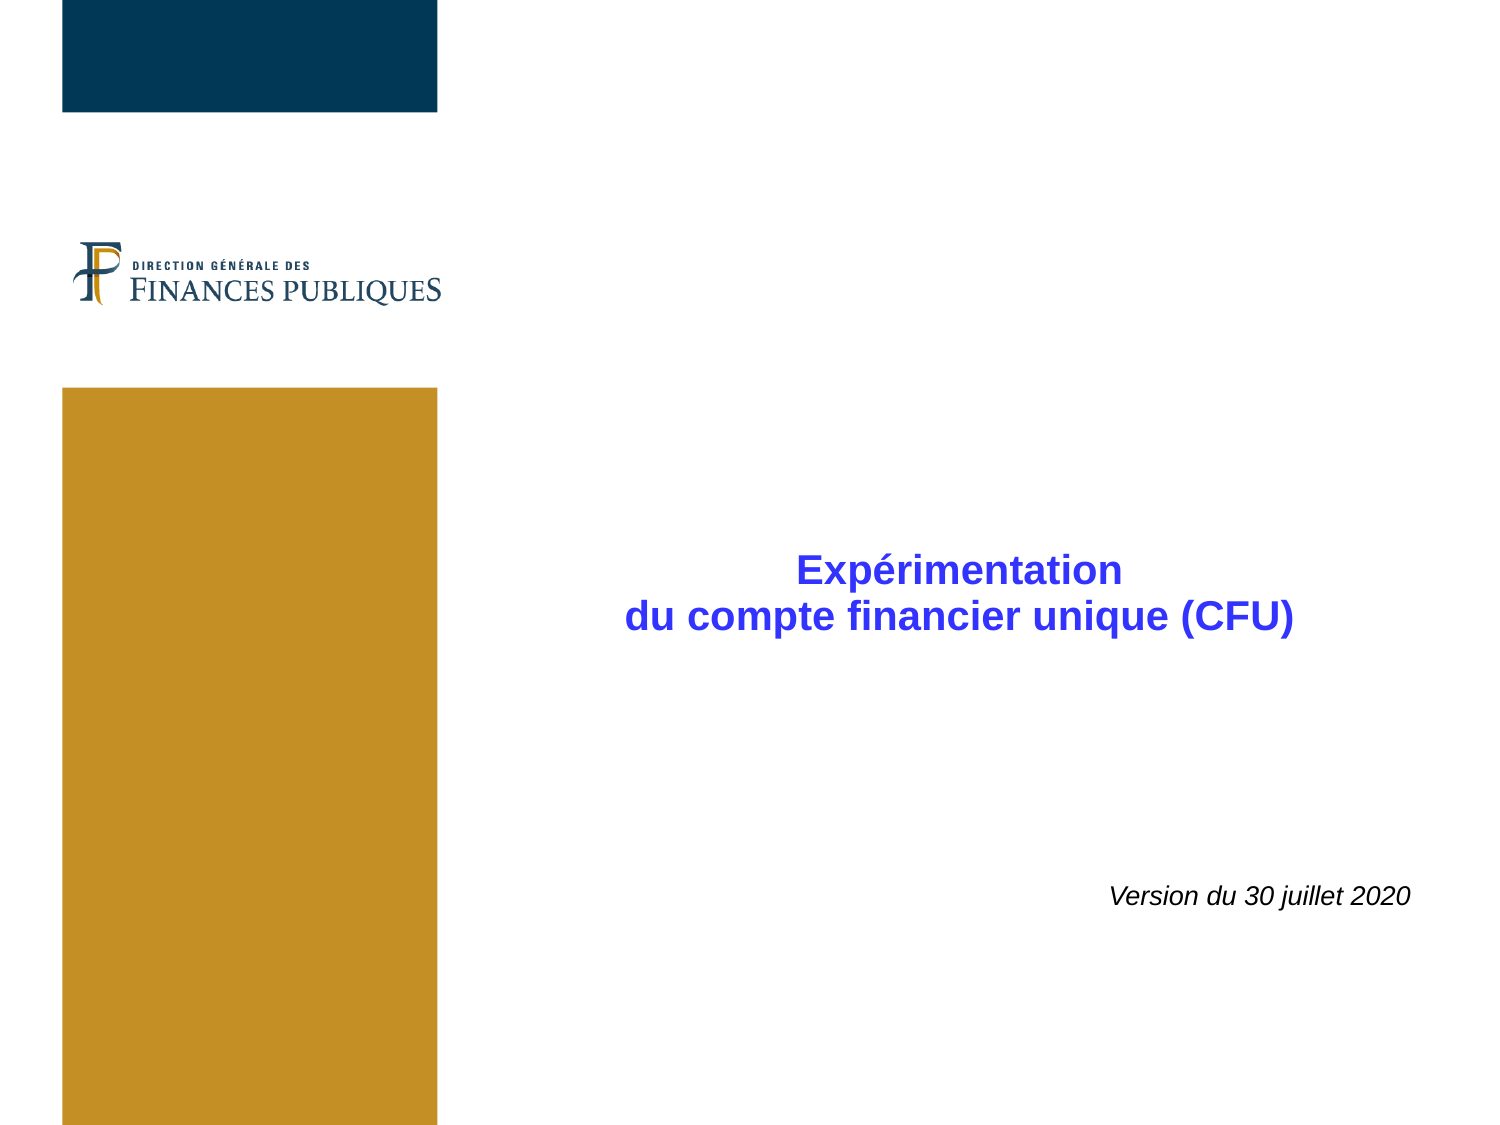

# Expérimentation du compte financier unique (CFU) Version du 30 juillet 2020